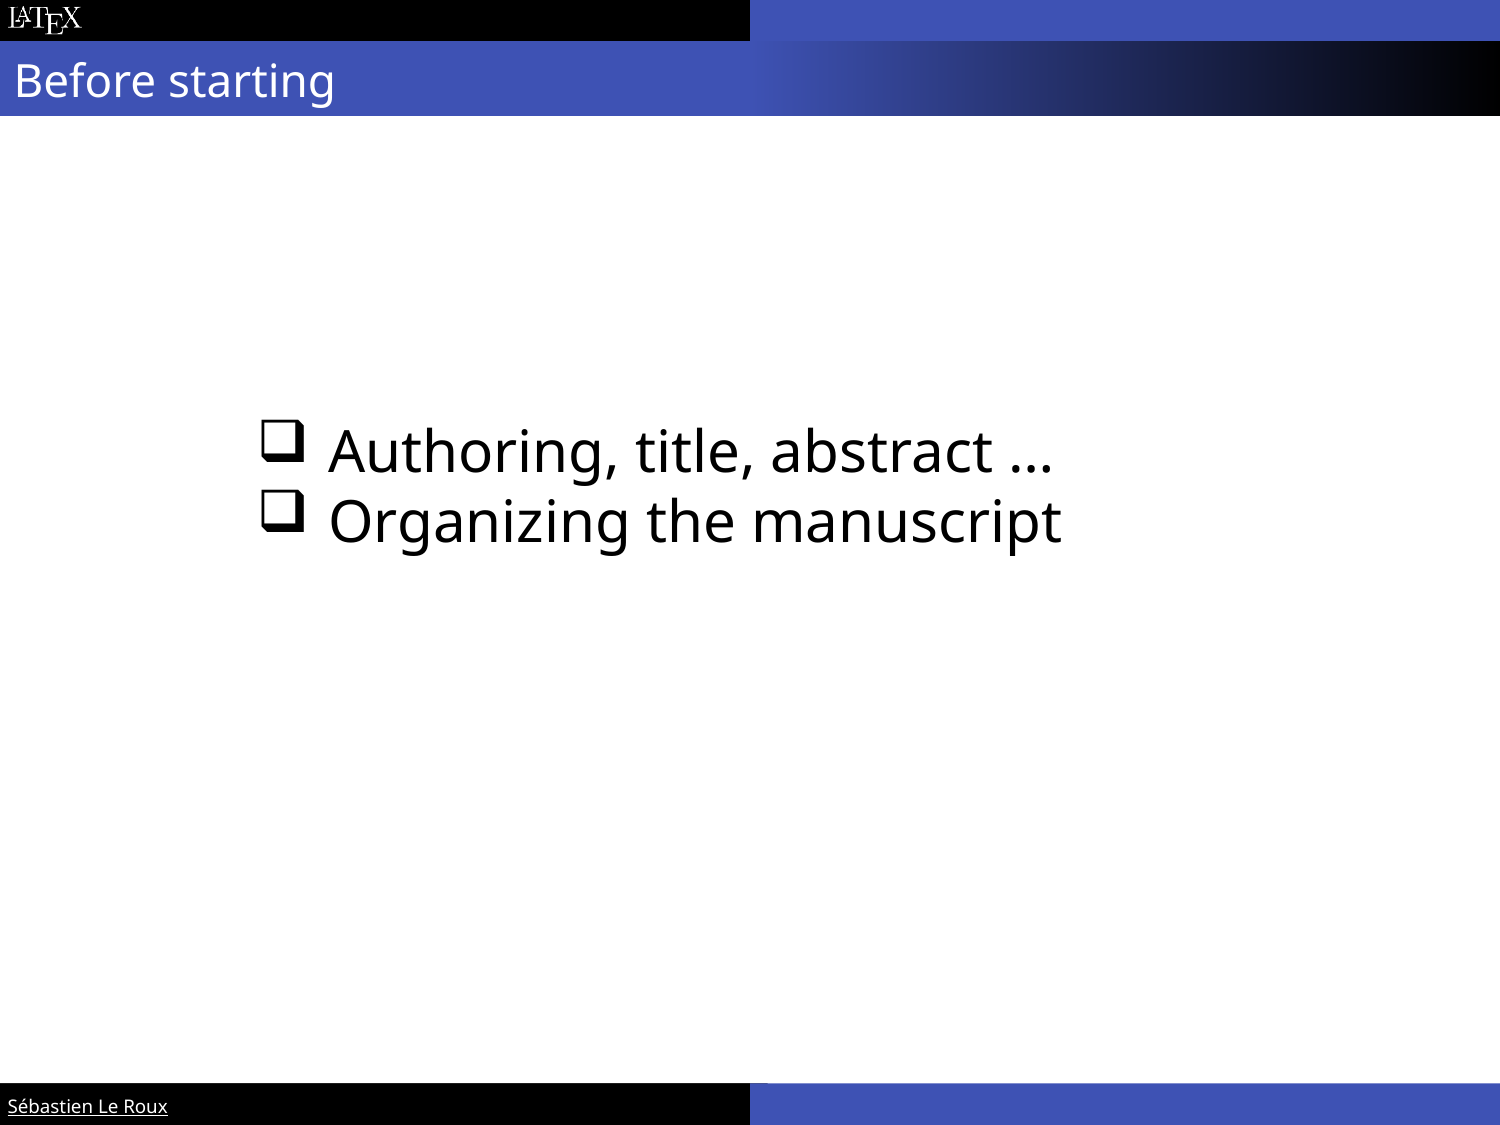

# Before starting
 Authoring, title, abstract …
 Organizing the manuscript